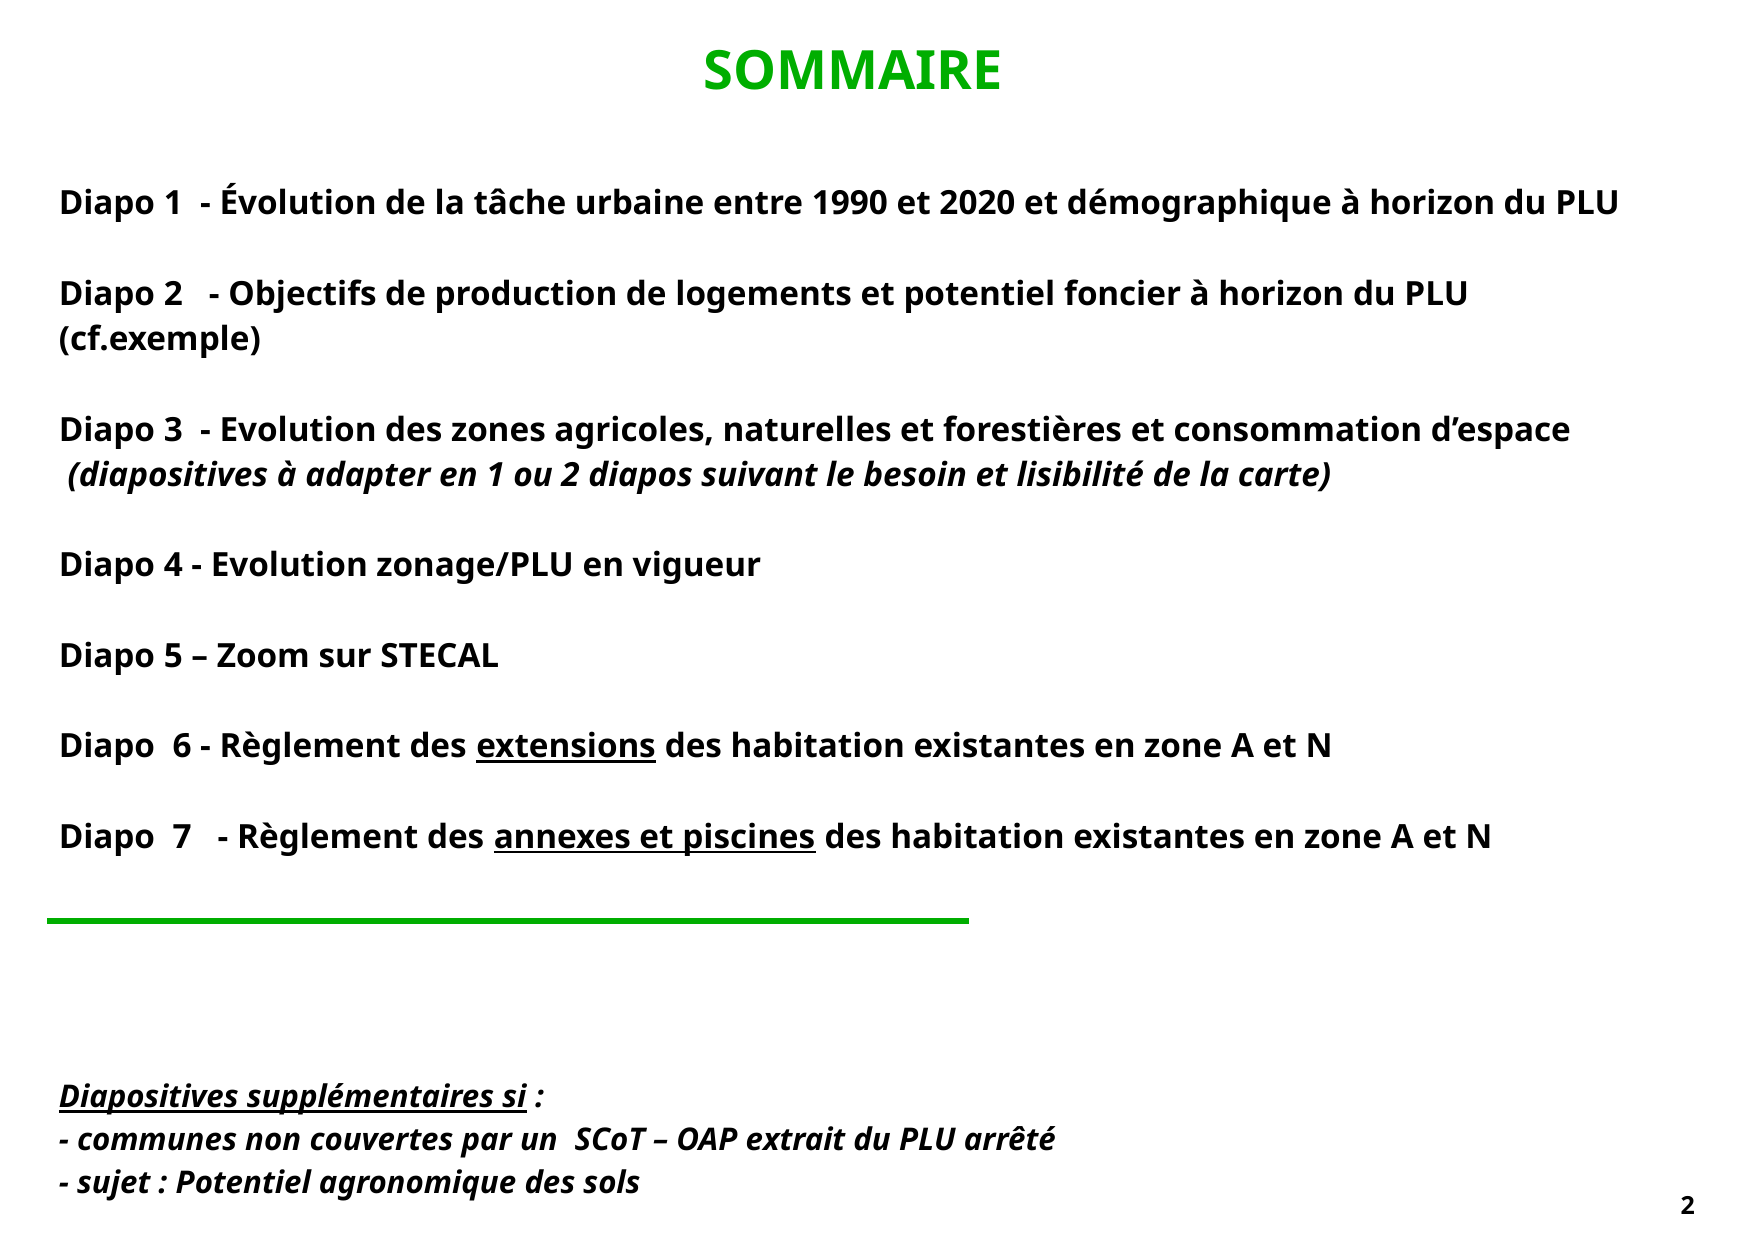

SOMMAIRE
Diapo 1 - Évolution de la tâche urbaine entre 1990 et 2020 et démographique à horizon du PLU
Diapo 2 - Objectifs de production de logements et potentiel foncier à horizon du PLU (cf.exemple)
Diapo 3 - Evolution des zones agricoles, naturelles et forestières et consommation d’espace
 (diapositives à adapter en 1 ou 2 diapos suivant le besoin et lisibilité de la carte)
Diapo 4 - Evolution zonage/PLU en vigueur
Diapo 5 – Zoom sur STECAL
Diapo 6 - Règlement des extensions des habitation existantes en zone A et N
Diapo 7 - Règlement des annexes et piscines des habitation existantes en zone A et N
Diapositives supplémentaires si :
- communes non couvertes par un SCoT – OAP extrait du PLU arrêté
- sujet : Potentiel agronomique des sols